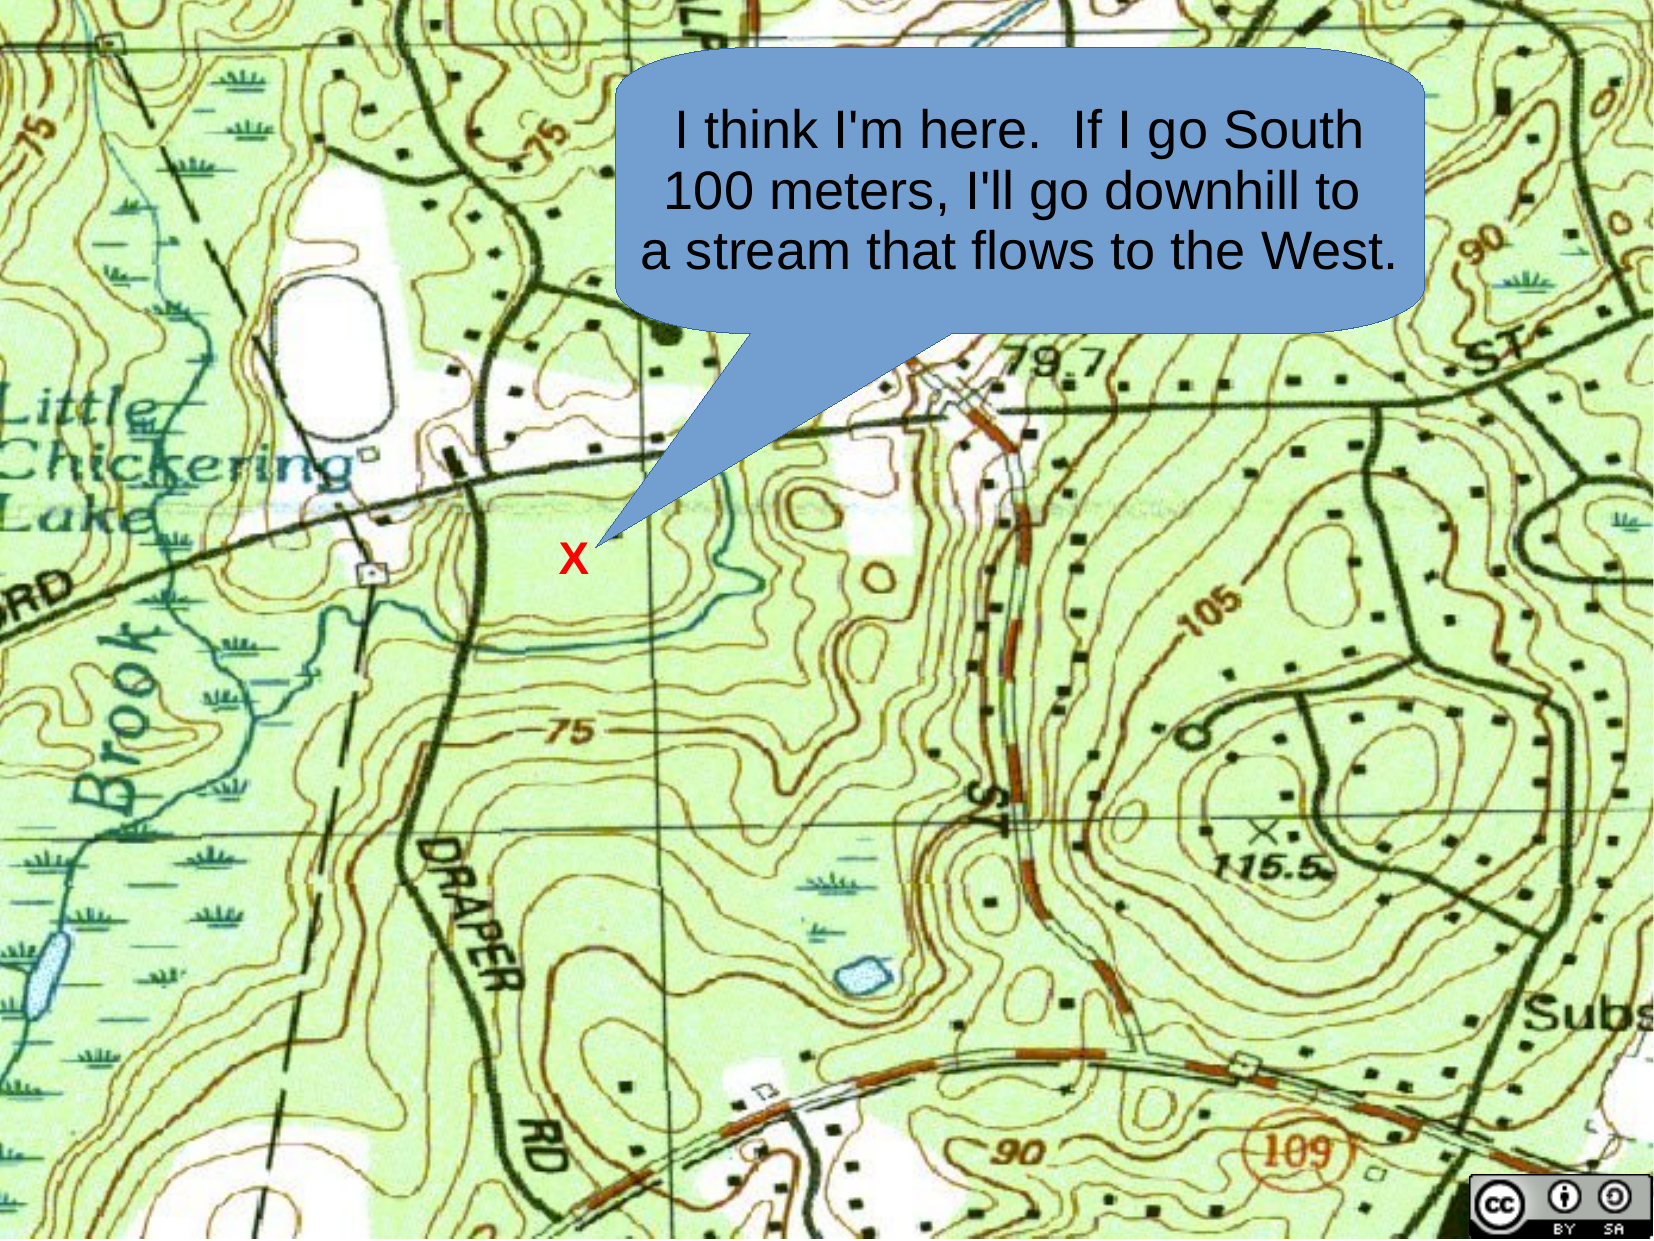

I think I'm here. If I go South
100 meters, I'll go downhill to
a stream that flows to the West.
X